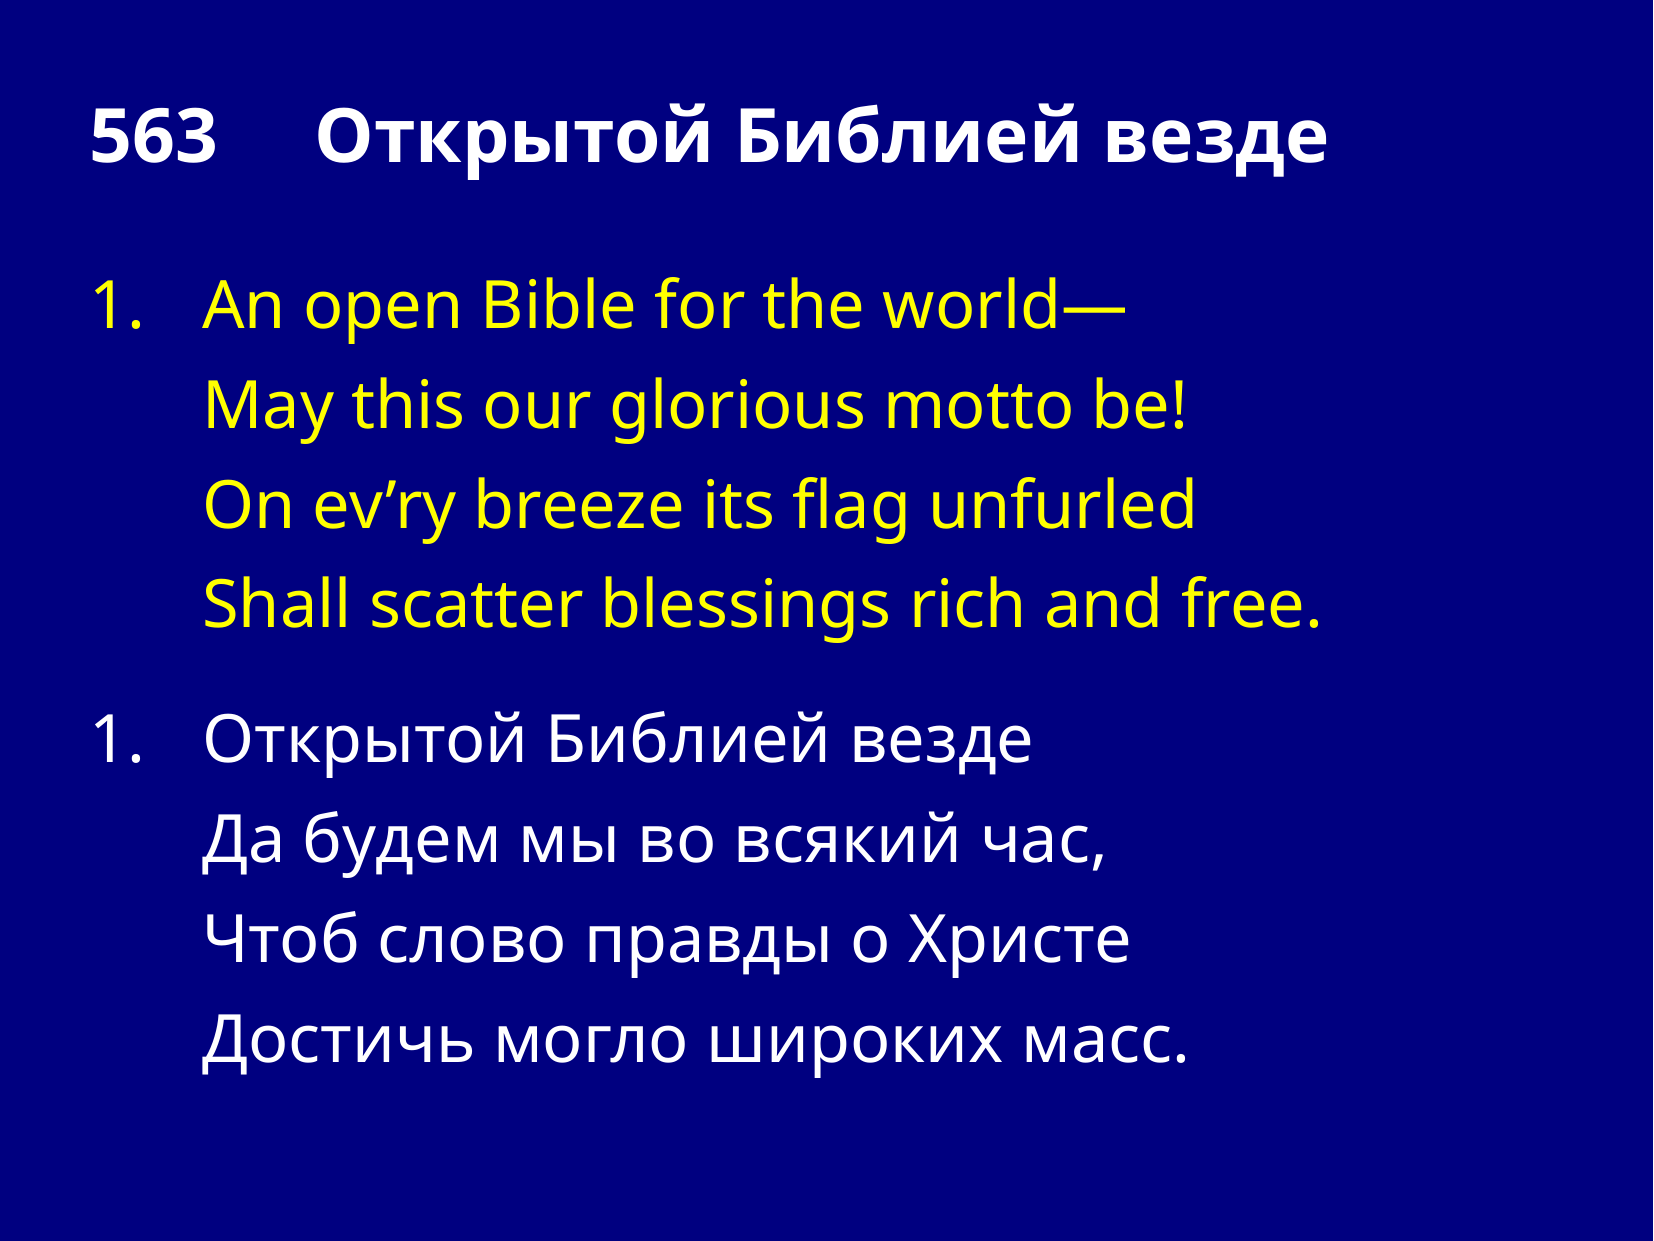

563	Открытой Библией везде
1.	An open Bible for the world—
	May this our glorious motto be!
	On ev’ry breeze its flag unfurled
	Shall scatter blessings rich and free.
1.	Открытой Библией везде
	Да будем мы во всякий час,
	Чтоб слово правды о Христе
	Достичь могло широких масс.